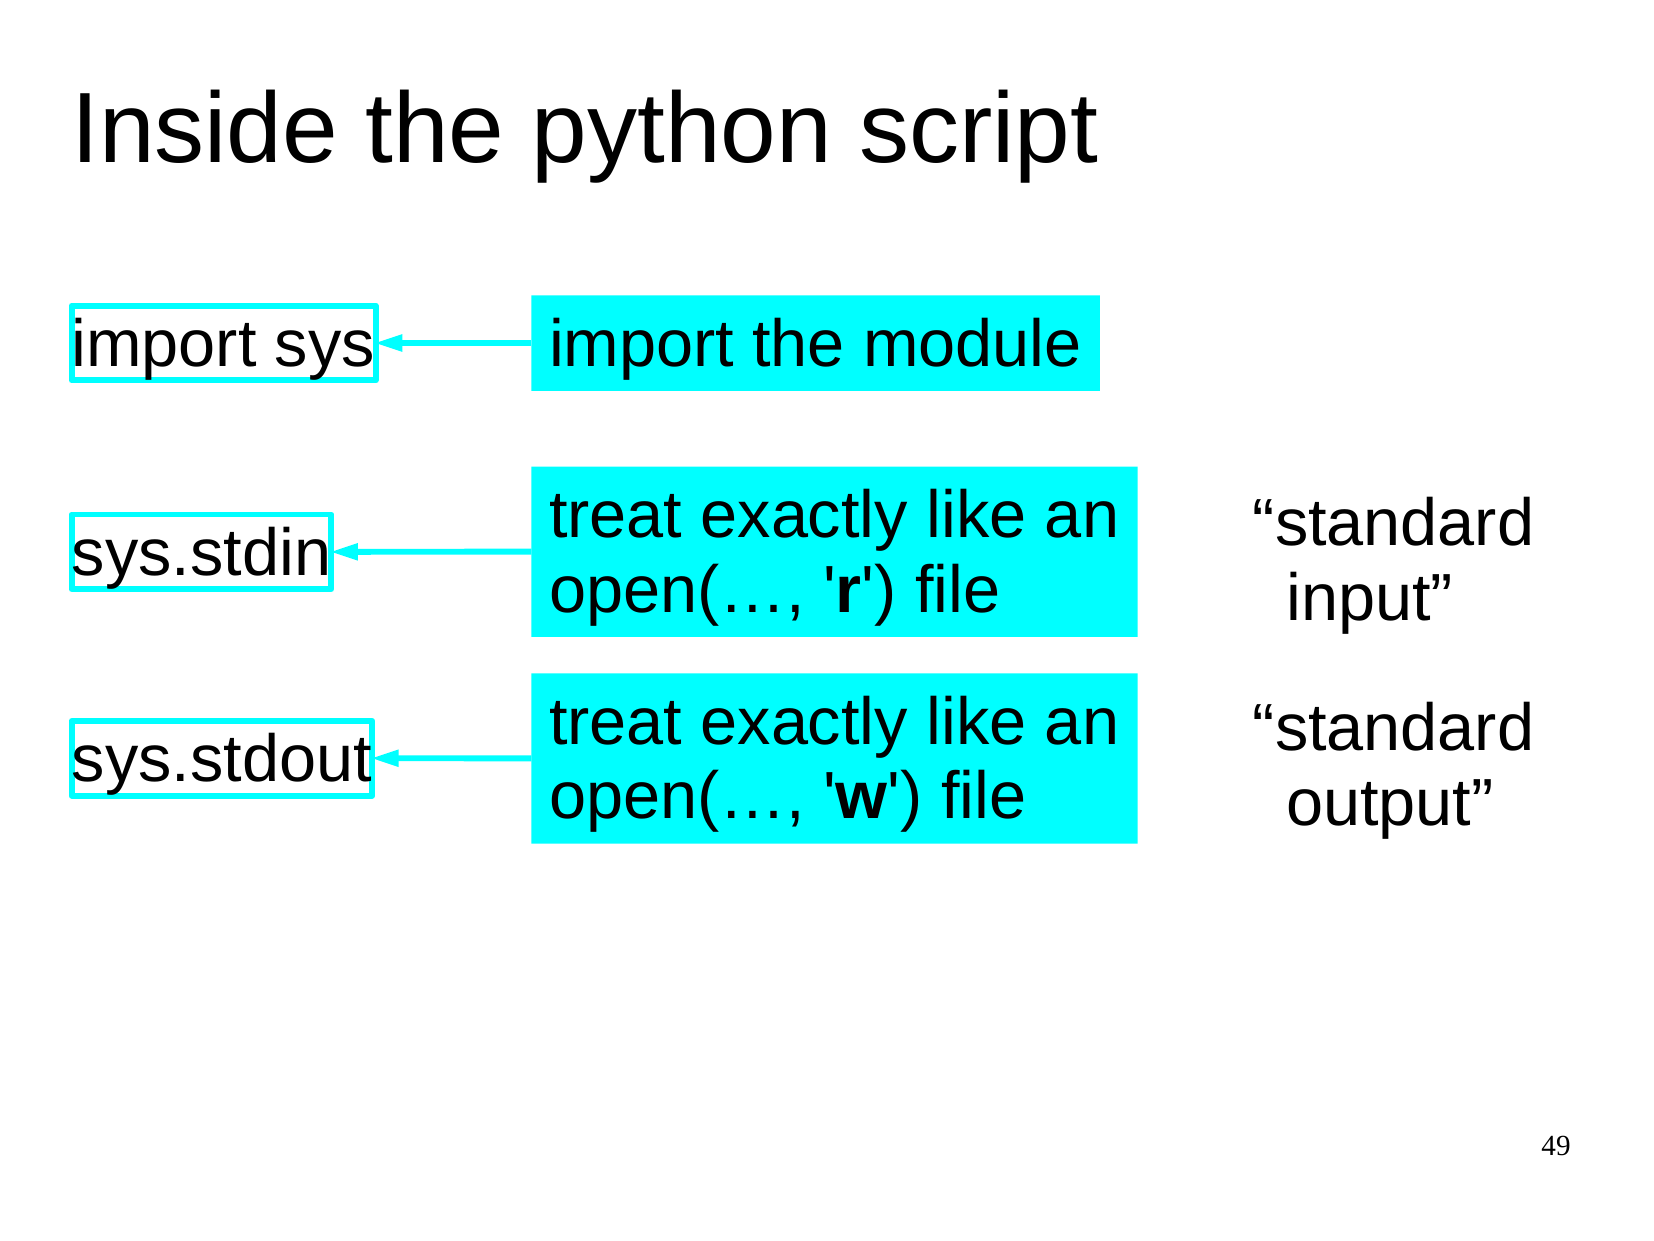

Inside the python script
import the module
import sys
treat exactly like an
open(…, 'r') file
“standard
	input”
sys.stdin
treat exactly like an
open(…, 'w') file
“standard
	output”
sys.stdout
49